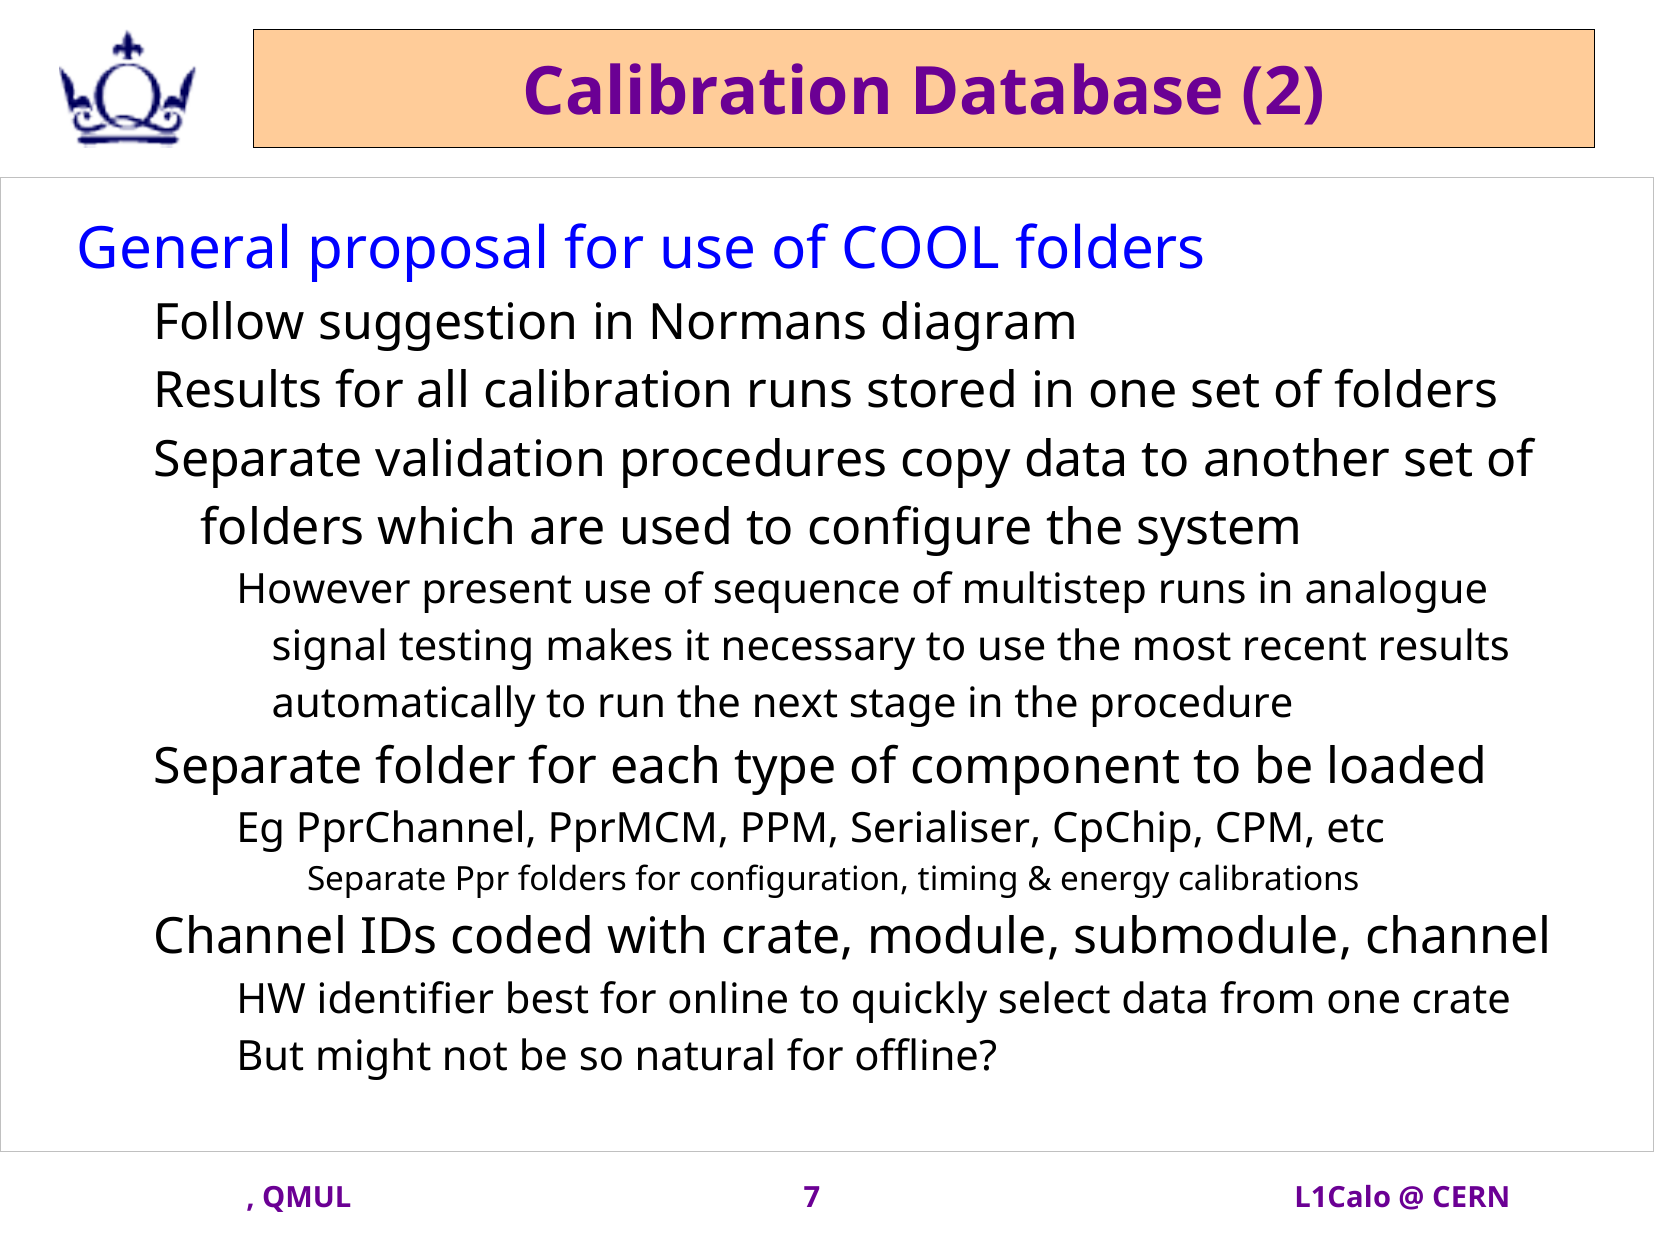

# Calibration Database (2)
General proposal for use of COOL folders
Follow suggestion in Normans diagram
Results for all calibration runs stored in one set of folders
Separate validation procedures copy data to another set of folders which are used to configure the system
However present use of sequence of multistep runs in analogue signal testing makes it necessary to use the most recent results automatically to run the next stage in the procedure
Separate folder for each type of component to be loaded
Eg PprChannel, PprMCM, PPM, Serialiser, CpChip, CPM, etc
Separate Ppr folders for configuration, timing & energy calibrations
Channel IDs coded with crate, module, submodule, channel
HW identifier best for online to quickly select data from one crate
But might not be so natural for offline?